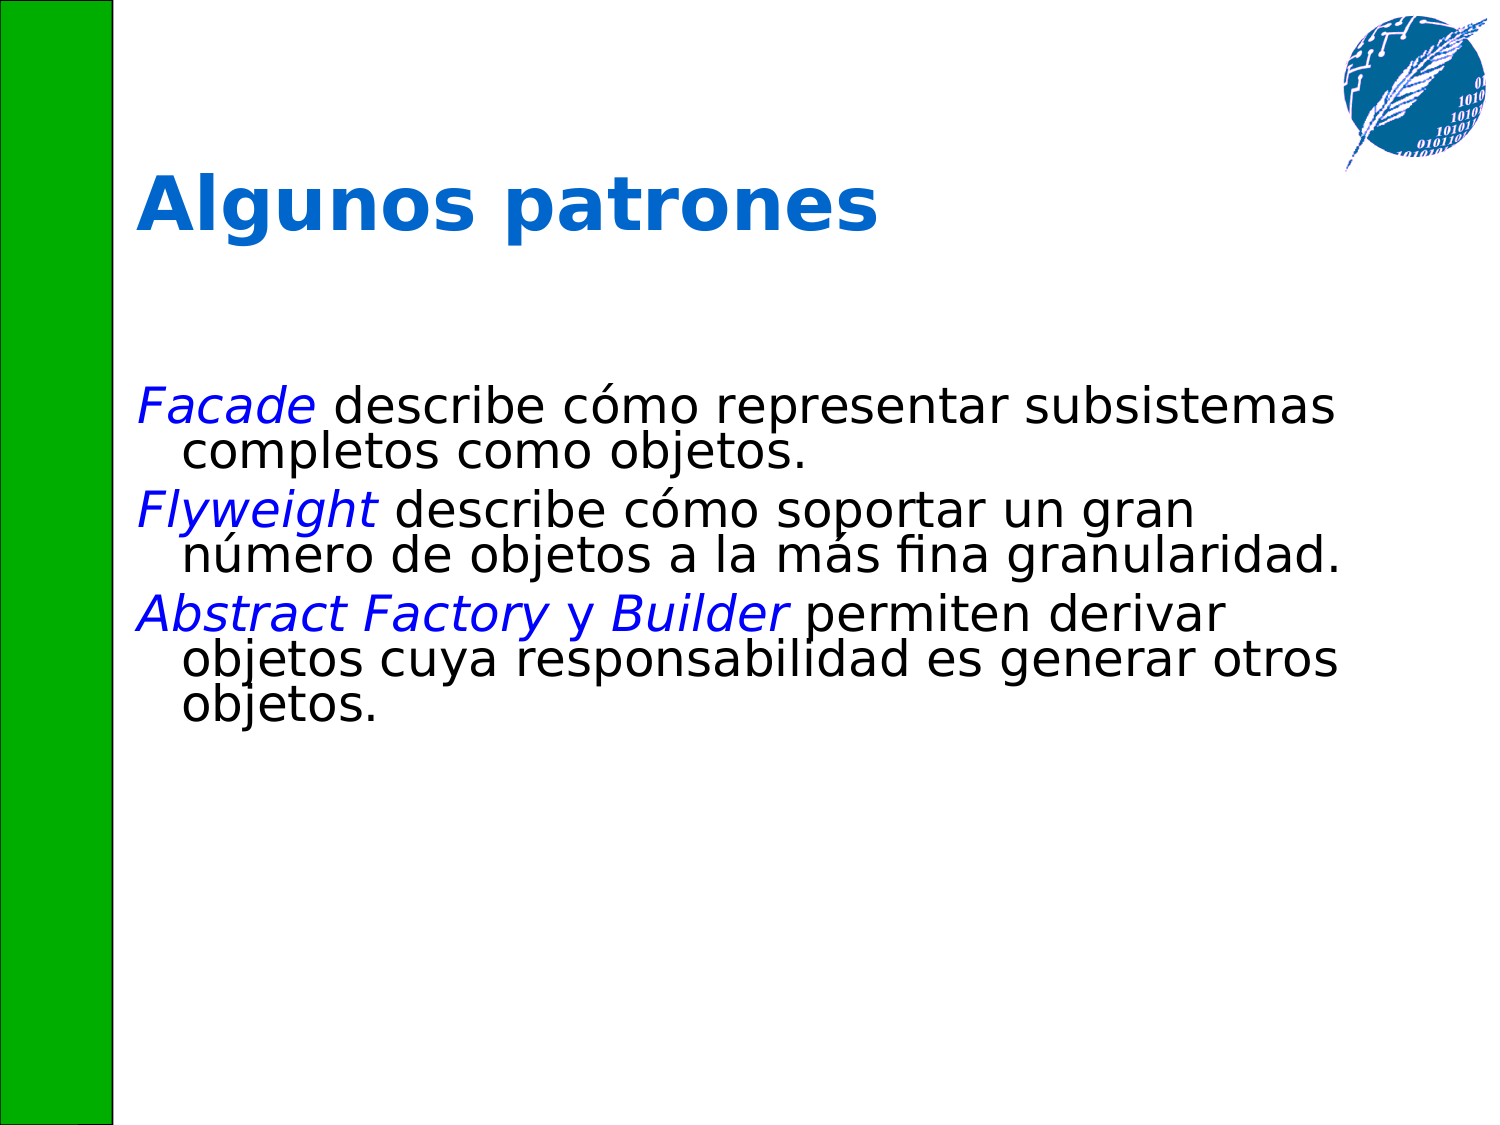

# Algunos patrones
Facade describe cómo representar subsistemas completos como objetos.
Flyweight describe cómo soportar un gran número de objetos a la más fina granularidad.
Abstract Factory y Builder permiten derivar objetos cuya responsabilidad es generar otros objetos.